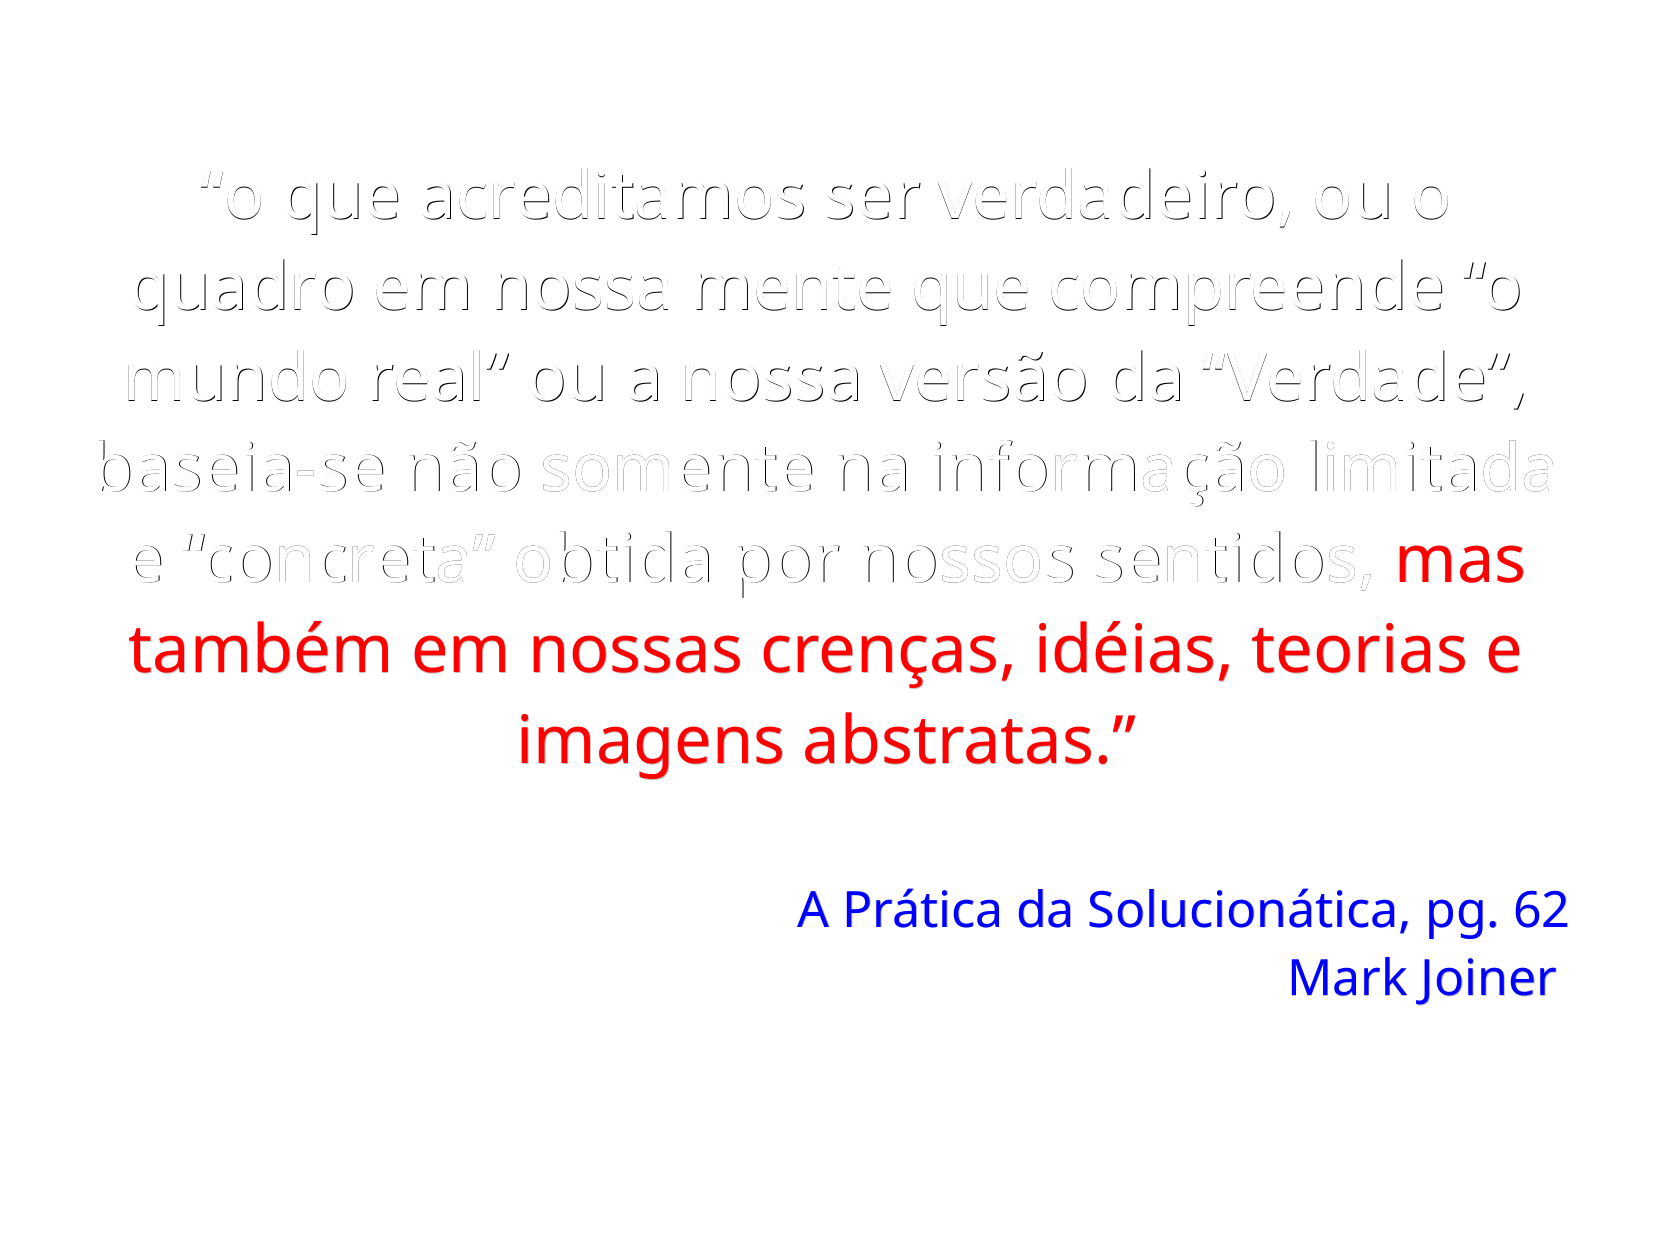

# “o que acreditamos ser verdadeiro, ou o quadro em nossa mente que compreende “o mundo real” ou a nossa versão da “Verdade”, baseia-se não somente na informação limitada e “concreta” obtida por nossos sentidos, mas também em nossas crenças, idéias, teorias e imagens abstratas.”
A Prática da Solucionática, pg. 62
Mark Joiner